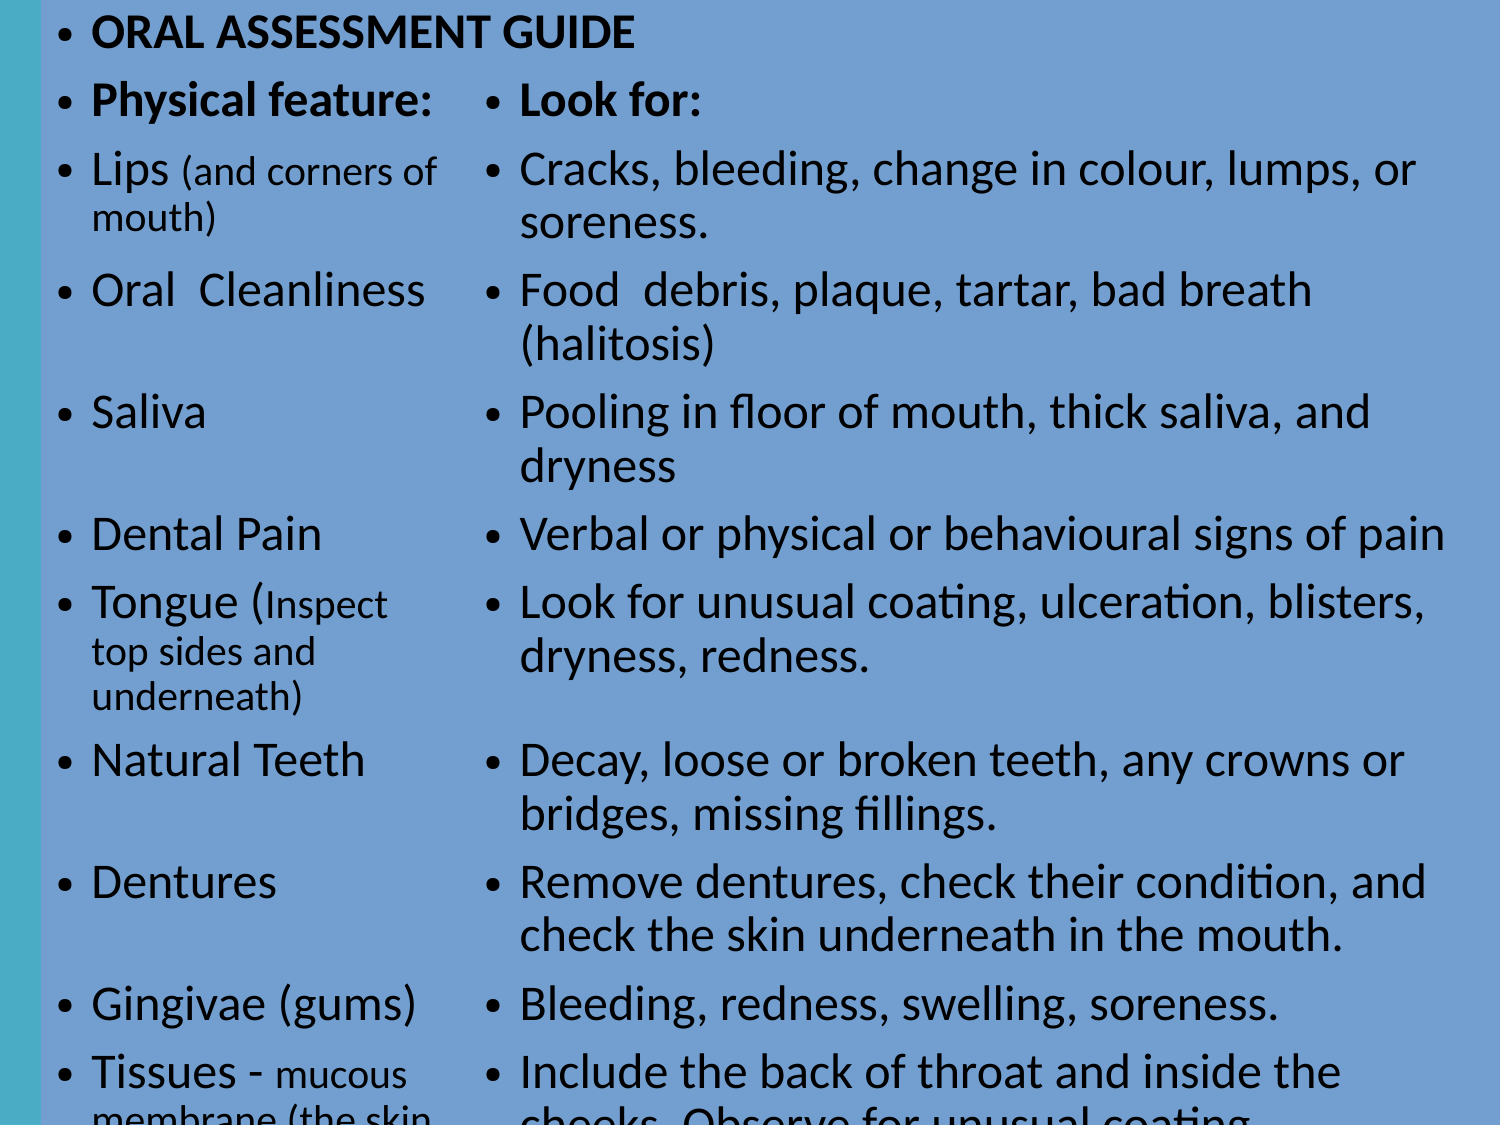

| ORAL ASSESSMENT GUIDE | |
| --- | --- |
| Physical feature: | Look for: |
| Lips (and corners of mouth) | Cracks, bleeding, change in colour, lumps, or soreness. |
| Oral Cleanliness | Food debris, plaque, tartar, bad breath (halitosis) |
| Saliva | Pooling in floor of mouth, thick saliva, and dryness |
| Dental Pain | Verbal or physical or behavioural signs of pain |
| Tongue (Inspect top sides and underneath) | Look for unusual coating, ulceration, blisters, dryness, redness. |
| Natural Teeth | Decay, loose or broken teeth, any crowns or bridges, missing fillings. |
| Dentures | Remove dentures, check their condition, and check the skin underneath in the mouth. |
| Gingivae (gums) | Bleeding, redness, swelling, soreness. |
| Tissues - mucous membrane (the skin in the mouth) | Include the back of throat and inside the cheeks. Observe for unusual coating, ulceration, bleeding, discharge, or dryness. |